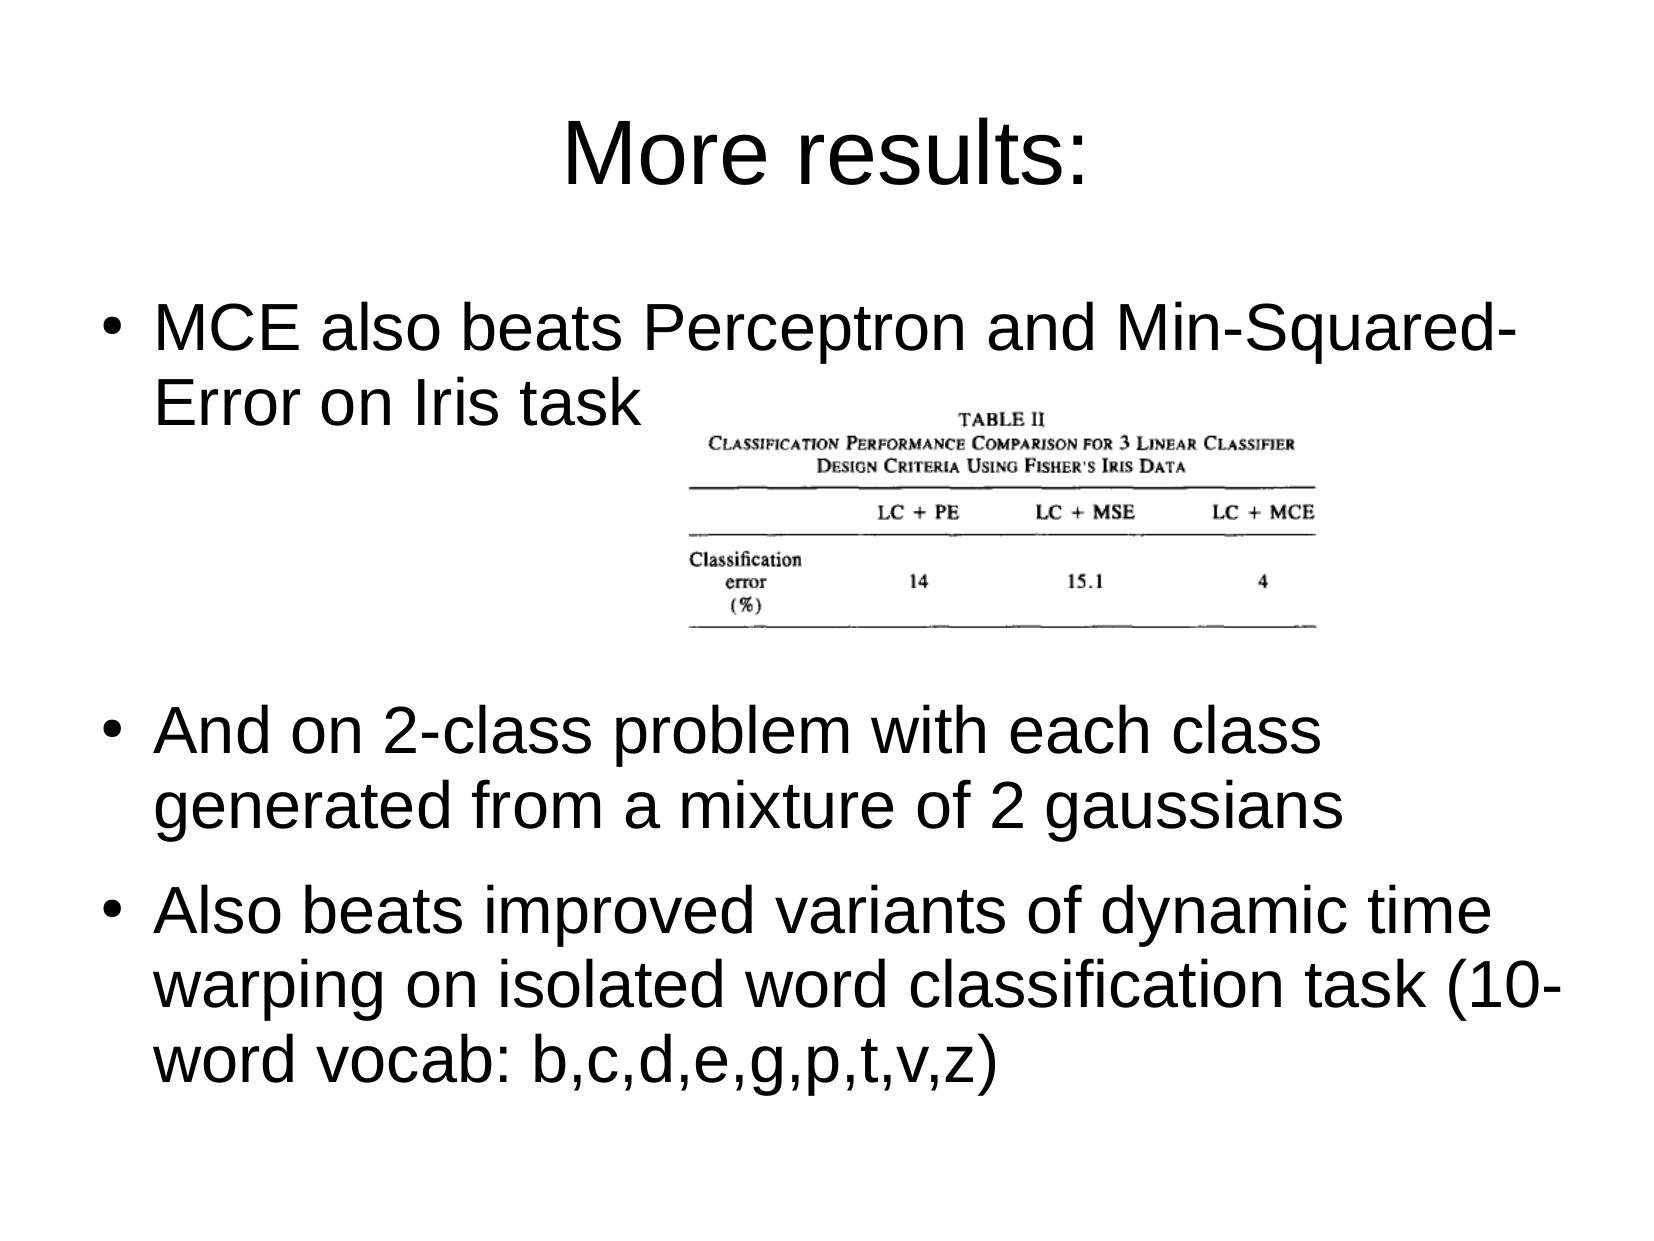

# More results:
MCE also beats Perceptron and Min-Squared-Error on Iris task
And on 2-class problem with each class generated from a mixture of 2 gaussians
Also beats improved variants of dynamic time warping on isolated word classification task (10-word vocab: b,c,d,e,g,p,t,v,z)